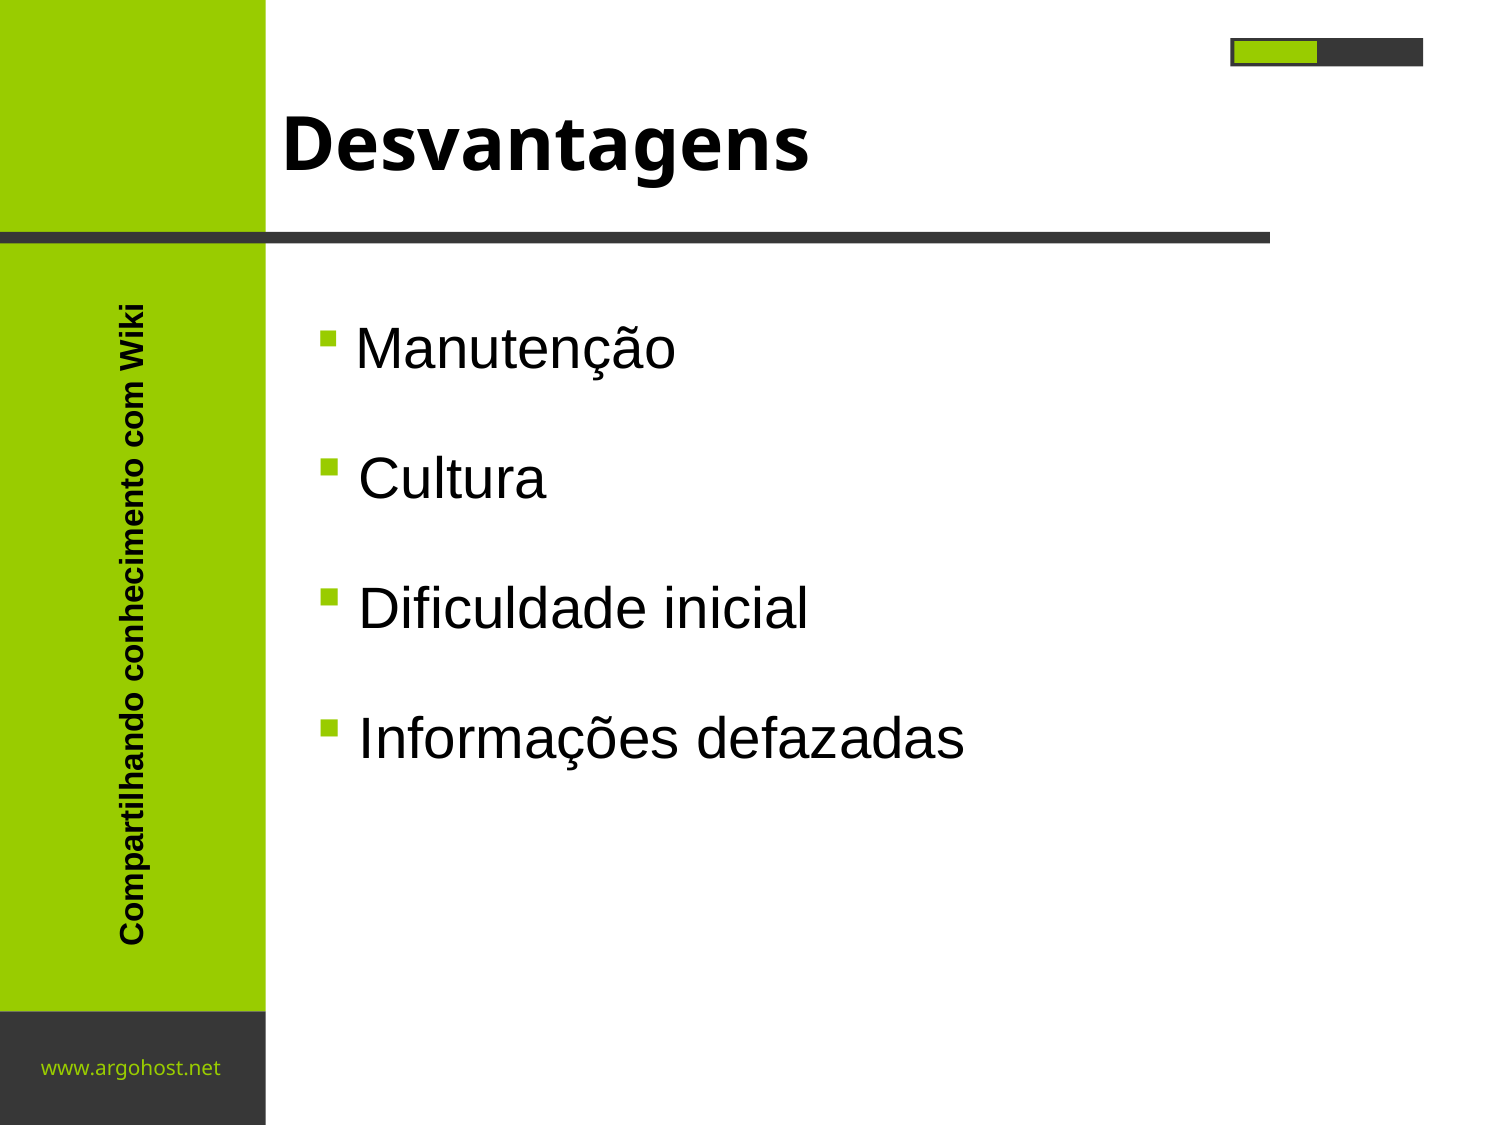

Desvantagens
 Manutenção
 Cultura
 Dificuldade inicial
Compartilhando conhecimento com Wiki
 Informações defazadas
www.argohost.net